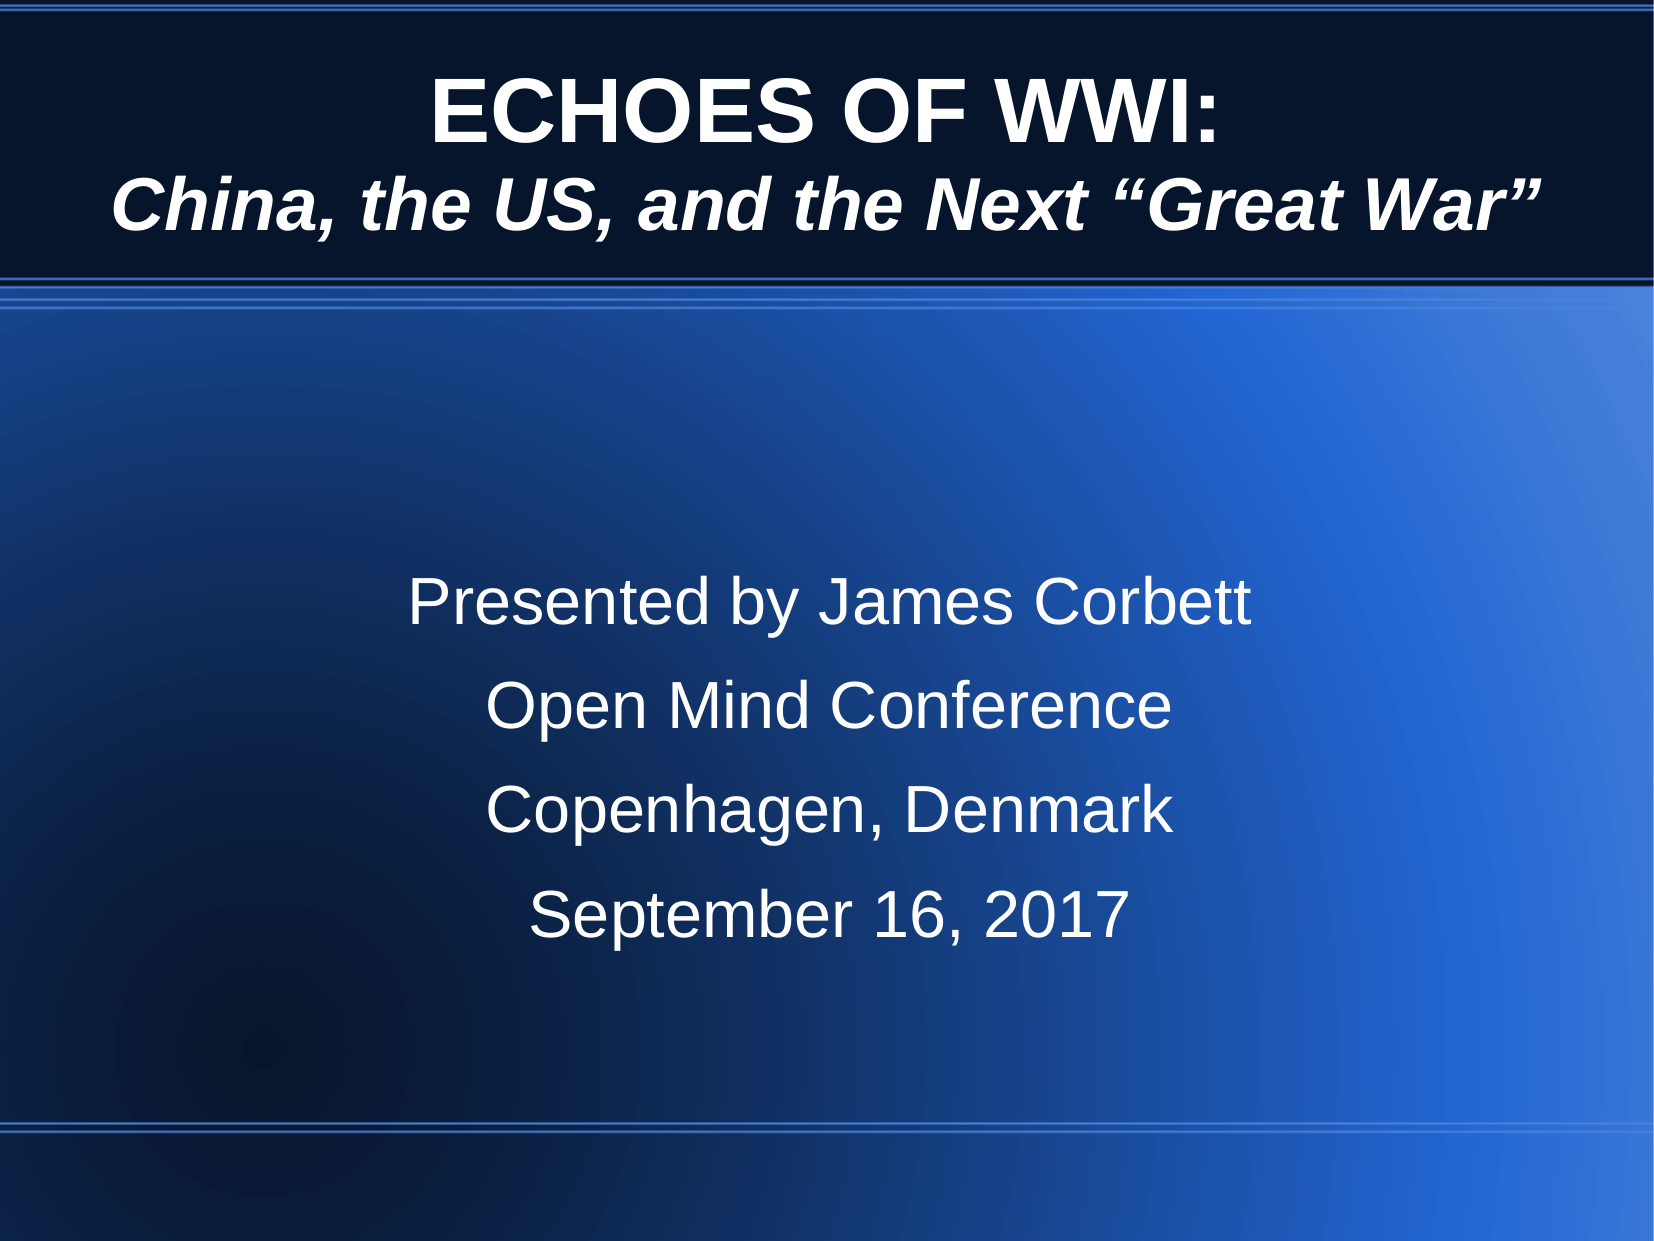

# ECHOES OF WWI: China, the US, and the Next “Great War”
Presented by James Corbett
Open Mind Conference
Copenhagen, Denmark
September 16, 2017